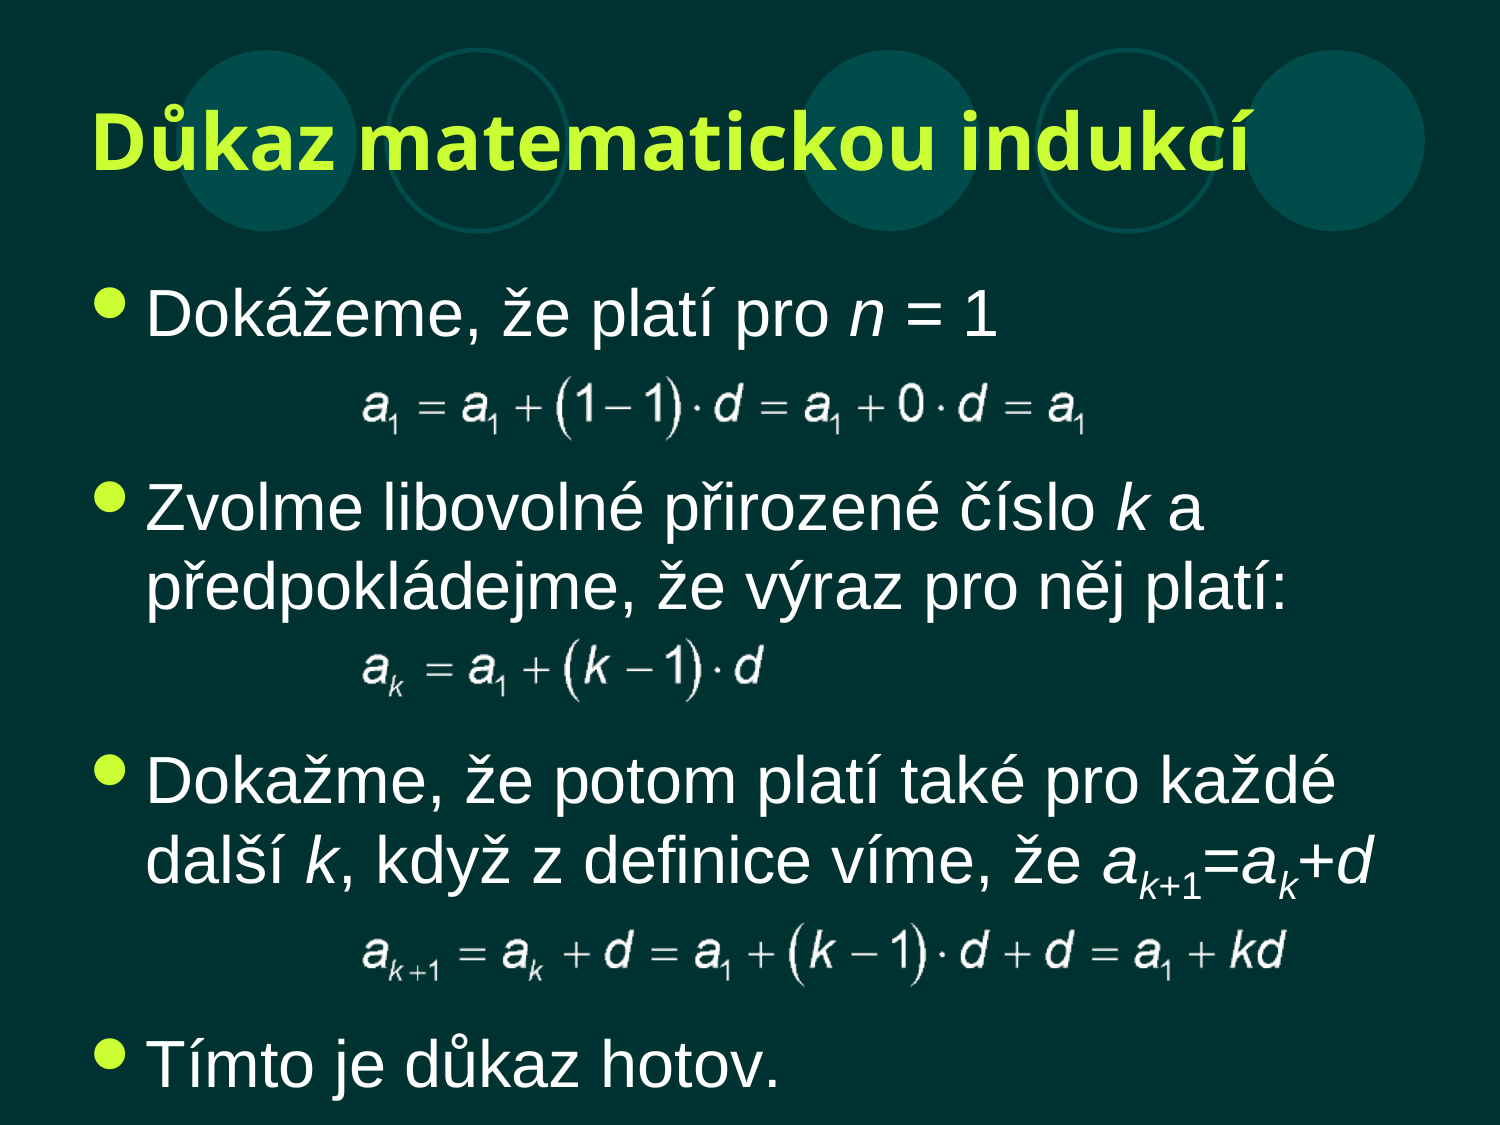

# Důkaz matematickou indukcí
Dokážeme, že platí pro n = 1
Zvolme libovolné přirozené číslo k a předpokládejme, že výraz pro něj platí:
Dokažme, že potom platí také pro každé další k, když z definice víme, že ak+1=ak+d
Tímto je důkaz hotov.